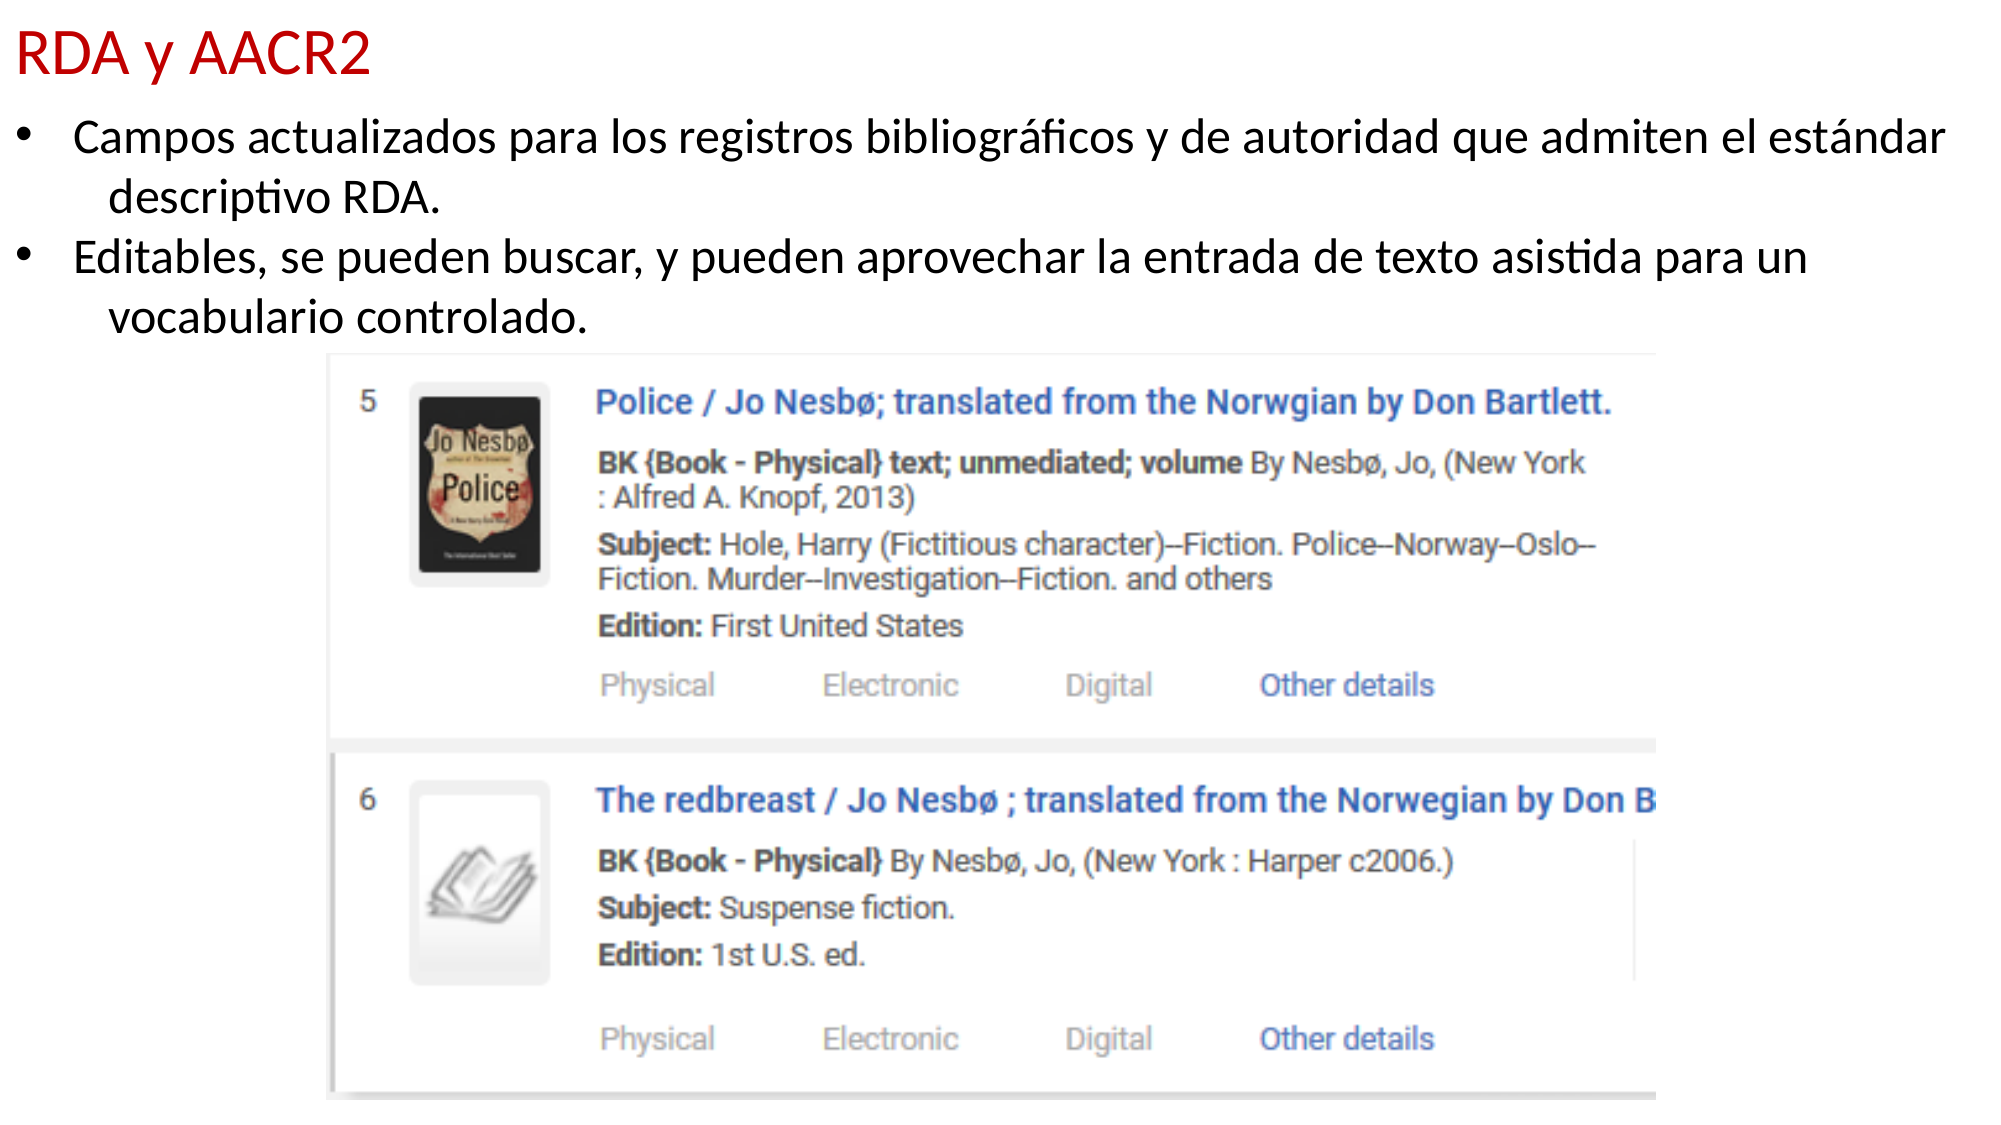

RDA y AACR2
 Campos actualizados para los registros bibliográficos y de autoridad que admiten el estándar descriptivo RDA.
 Editables, se pueden buscar, y pueden aprovechar la entrada de texto asistida para un vocabulario controlado.